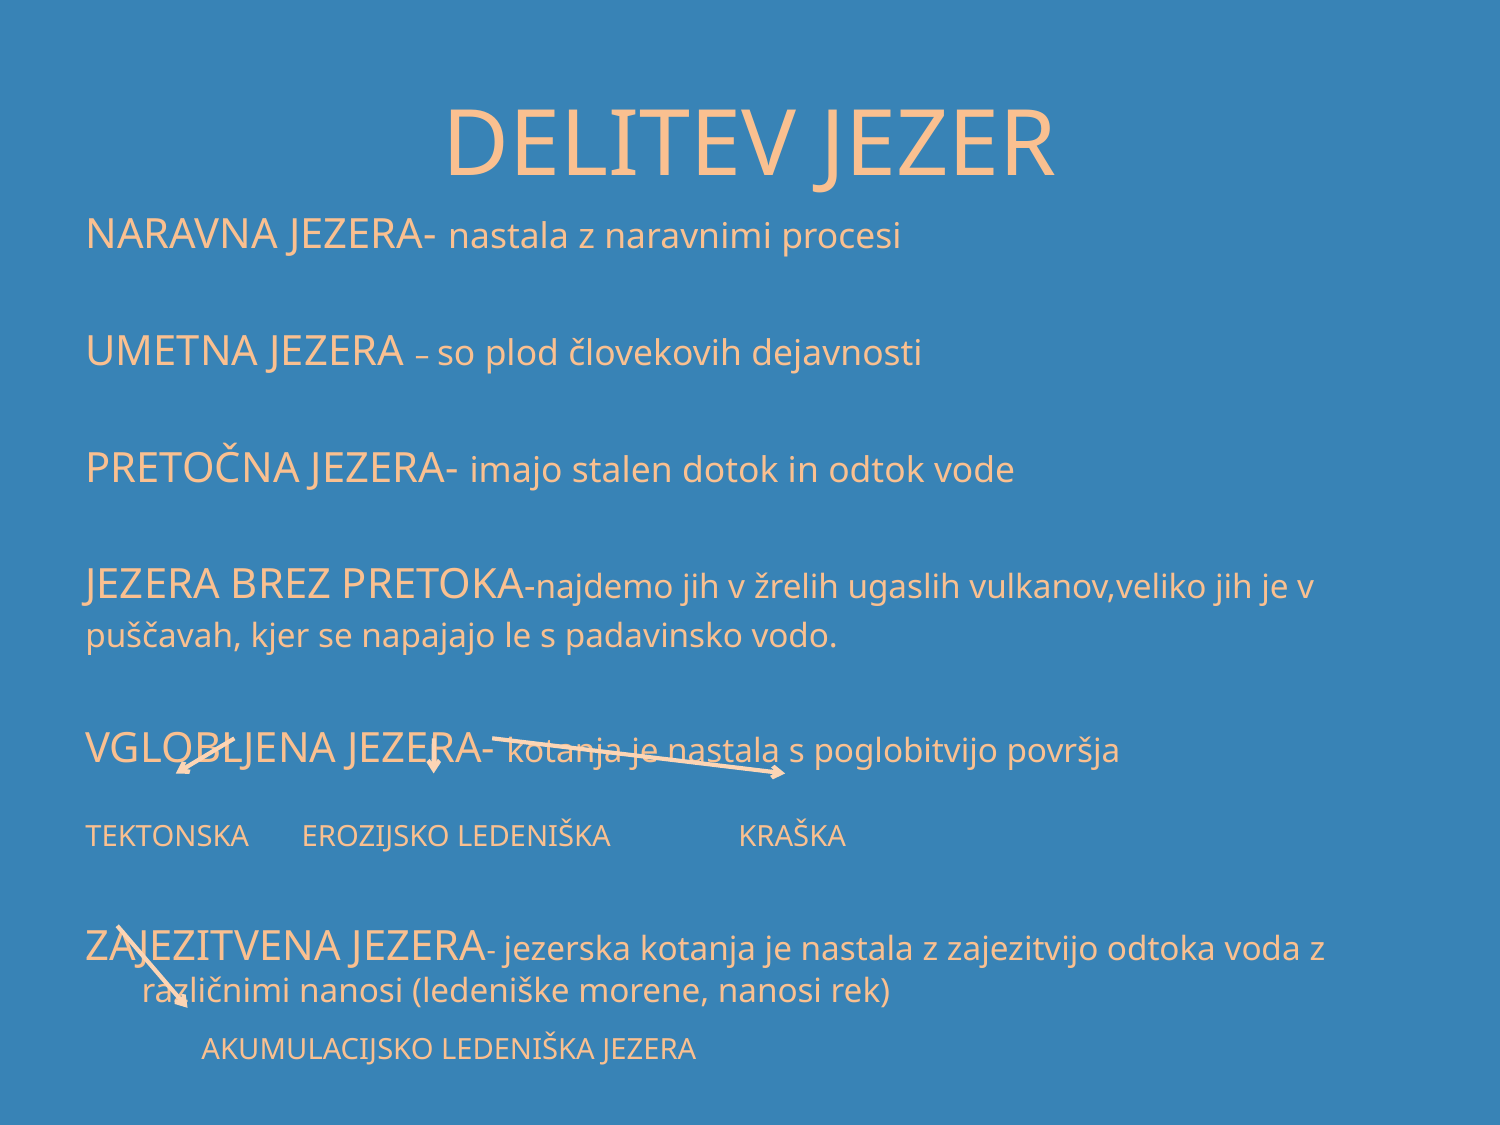

# DELITEV JEZER
NARAVNA JEZERA- nastala z naravnimi procesi
UMETNA JEZERA – so plod človekovih dejavnosti
PRETOČNA JEZERA- imajo stalen dotok in odtok vode
JEZERA BREZ PRETOKA-najdemo jih v žrelih ugaslih vulkanov,veliko jih je v
puščavah, kjer se napajajo le s padavinsko vodo.
VGLOBLJENA JEZERA- kotanja je nastala s poglobitvijo površja
TEKTONSKA EROZIJSKO LEDENIŠKA KRAŠKA
ZAJEZITVENA JEZERA- jezerska kotanja je nastala z zajezitvijo odtoka voda z različnimi nanosi (ledeniške morene, nanosi rek)
 AKUMULACIJSKO LEDENIŠKA JEZERA